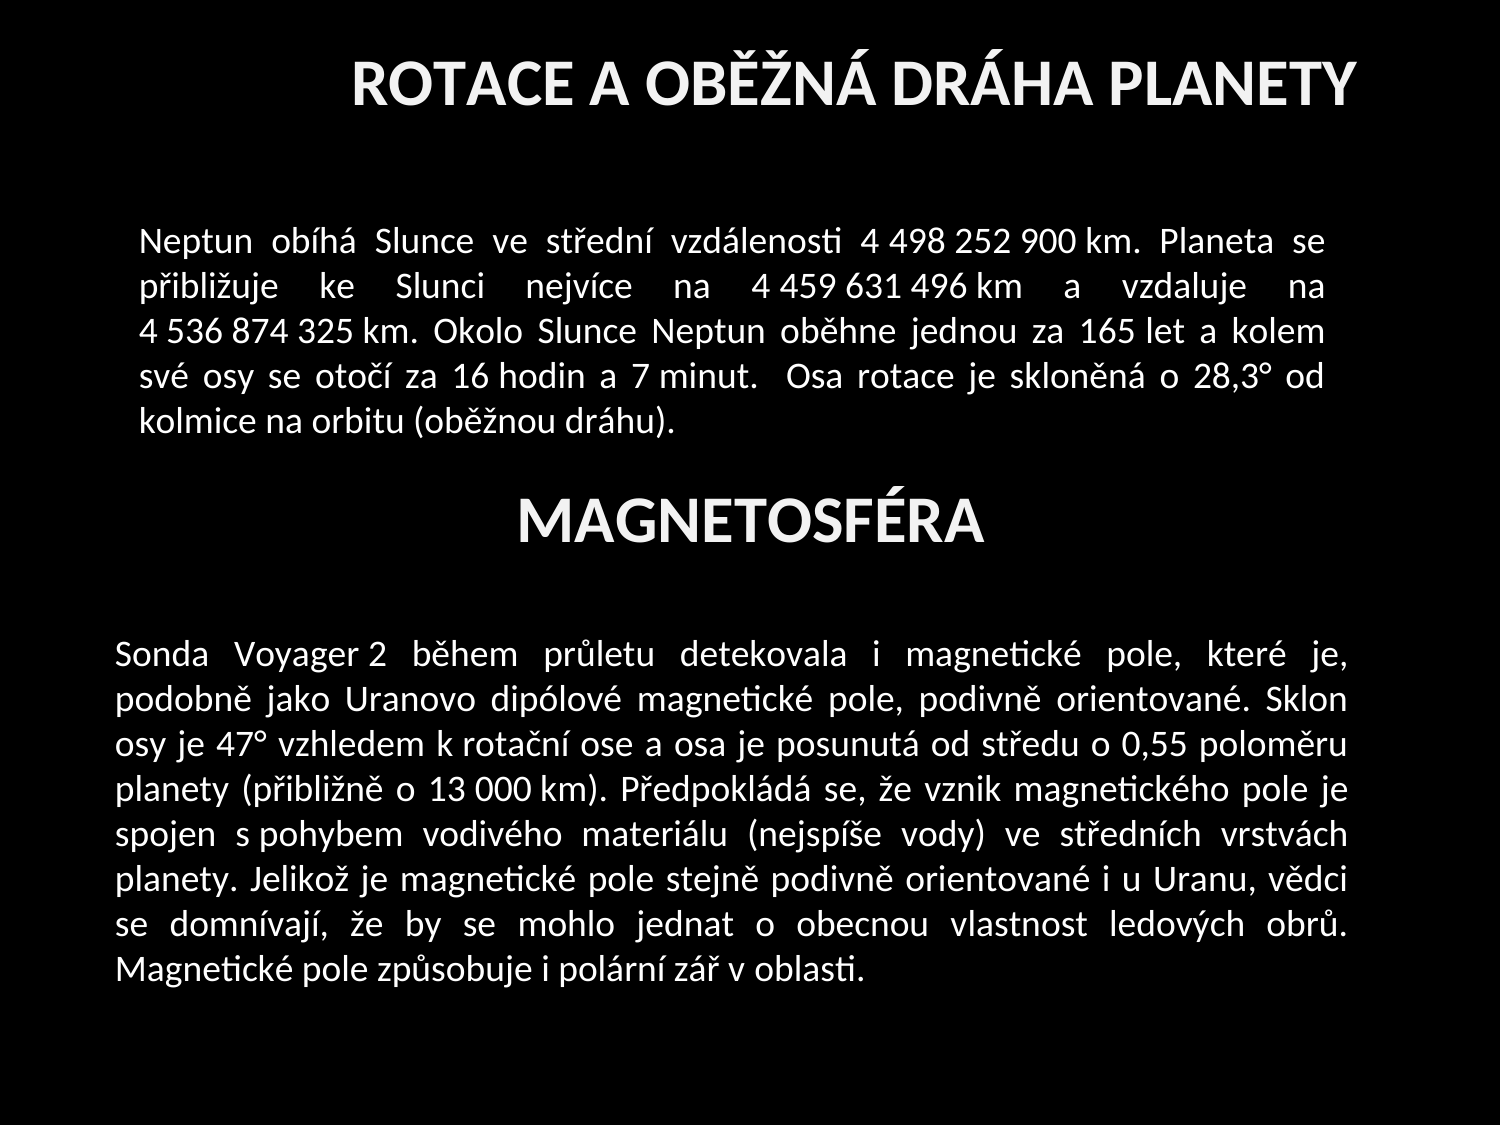

ROTACE A OBĚŽNÁ DRÁHA PLANETY
Neptun obíhá Slunce ve střední vzdálenosti 4 498 252 900 km. Planeta se přibližuje ke Slunci nejvíce na 4 459 631 496 km a vzdaluje na 4 536 874 325 km. Okolo Slunce Neptun oběhne jednou za 165 let a kolem své osy se otočí za 16 hodin a 7 minut. Osa rotace je skloněná o 28,3° od kolmice na orbitu (oběžnou dráhu).
MAGNETOSFÉRA
Sonda Voyager 2 během průletu detekovala i magnetické pole, které je, podobně jako Uranovo dipólové magnetické pole, podivně orientované. Sklon osy je 47° vzhledem k rotační ose a osa je posunutá od středu o 0,55 poloměru planety (přibližně o 13 000 km). Předpokládá se, že vznik magnetického pole je spojen s pohybem vodivého materiálu (nejspíše vody) ve středních vrstvách planety. Jelikož je magnetické pole stejně podivně orientované i u Uranu, vědci se domnívají, že by se mohlo jednat o obecnou vlastnost ledových obrů. Magnetické pole způsobuje i polární zář v oblasti.pólů, která byla pozorována